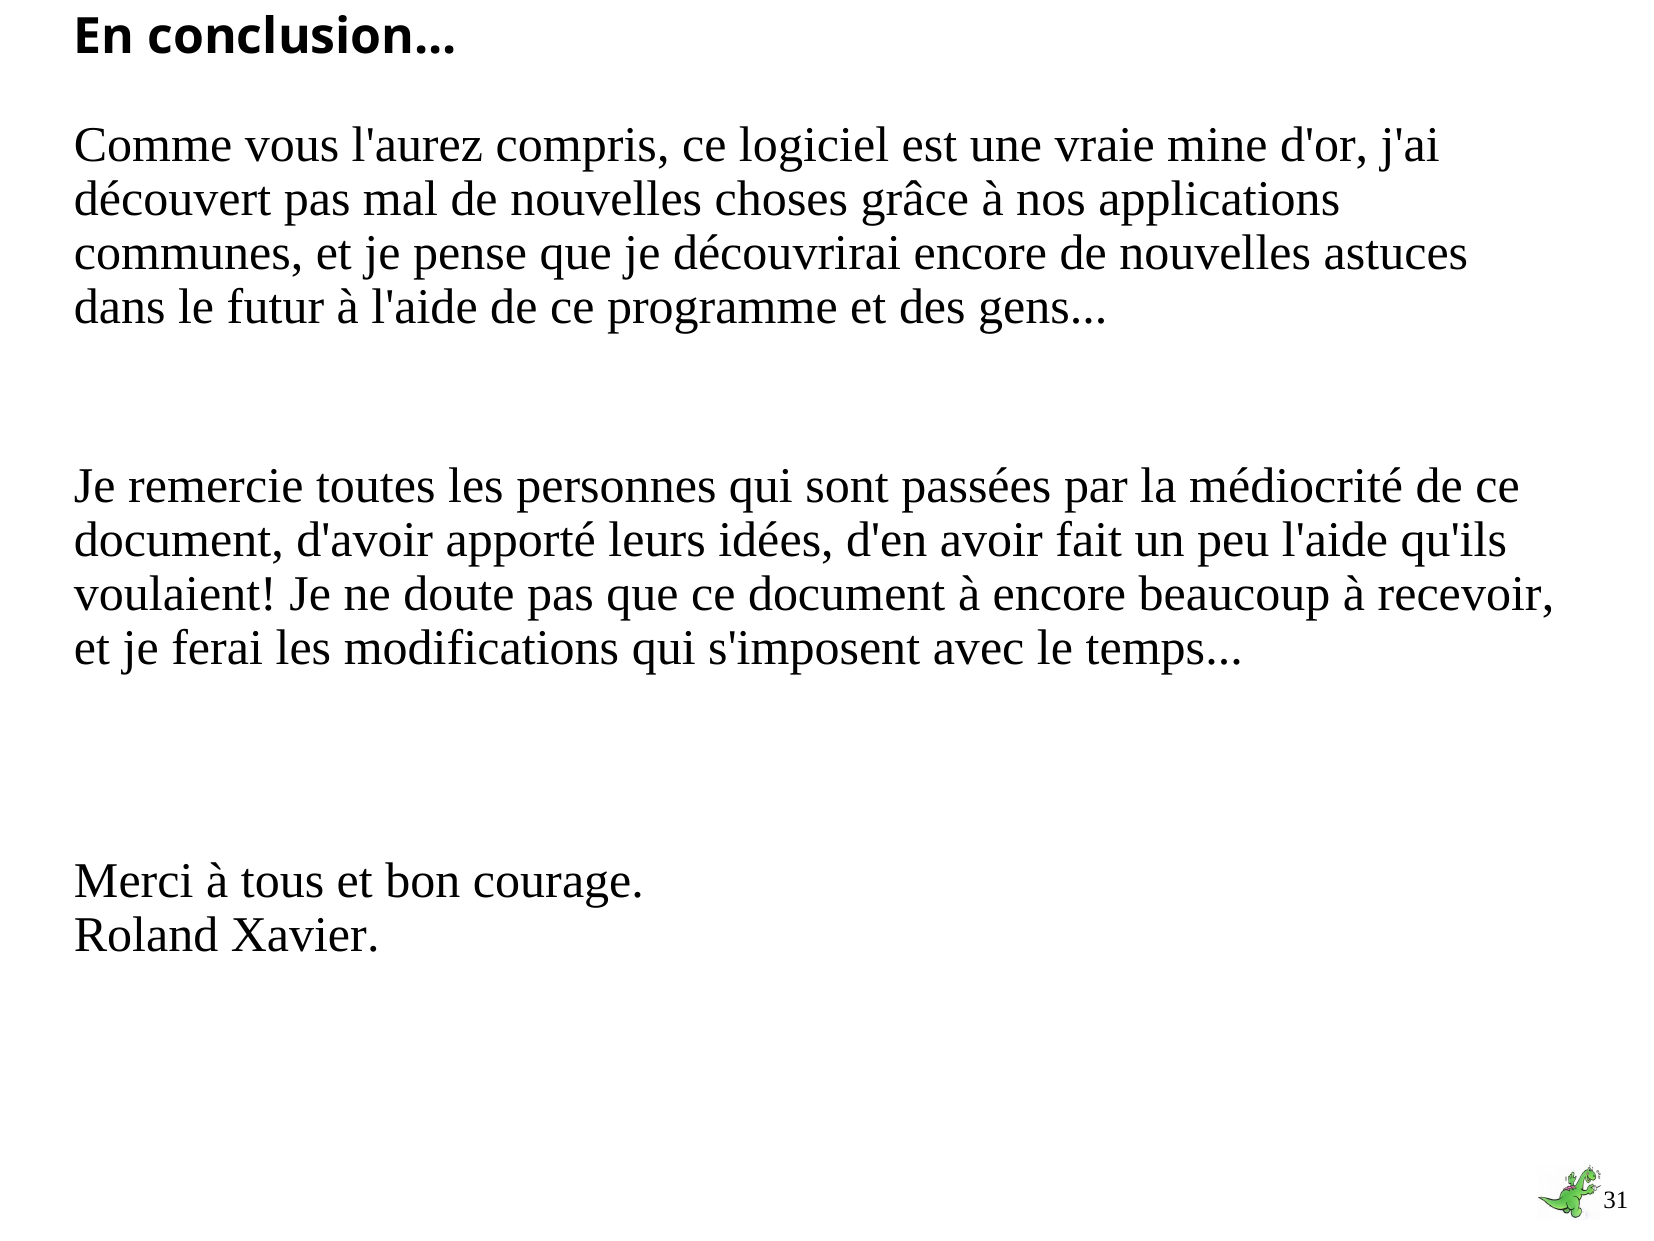

En conclusion...
Comme vous l'aurez compris, ce logiciel est une vraie mine d'or, j'ai
découvert pas mal de nouvelles choses grâce à nos applications
communes, et je pense que je découvrirai encore de nouvelles astuces
dans le futur à l'aide de ce programme et des gens...
Je remercie toutes les personnes qui sont passées par la médiocrité de ce
document, d'avoir apporté leurs idées, d'en avoir fait un peu l'aide qu'ils
voulaient! Je ne doute pas que ce document à encore beaucoup à recevoir,
et je ferai les modifications qui s'imposent avec le temps...
Merci à tous et bon courage.
Roland Xavier.
31